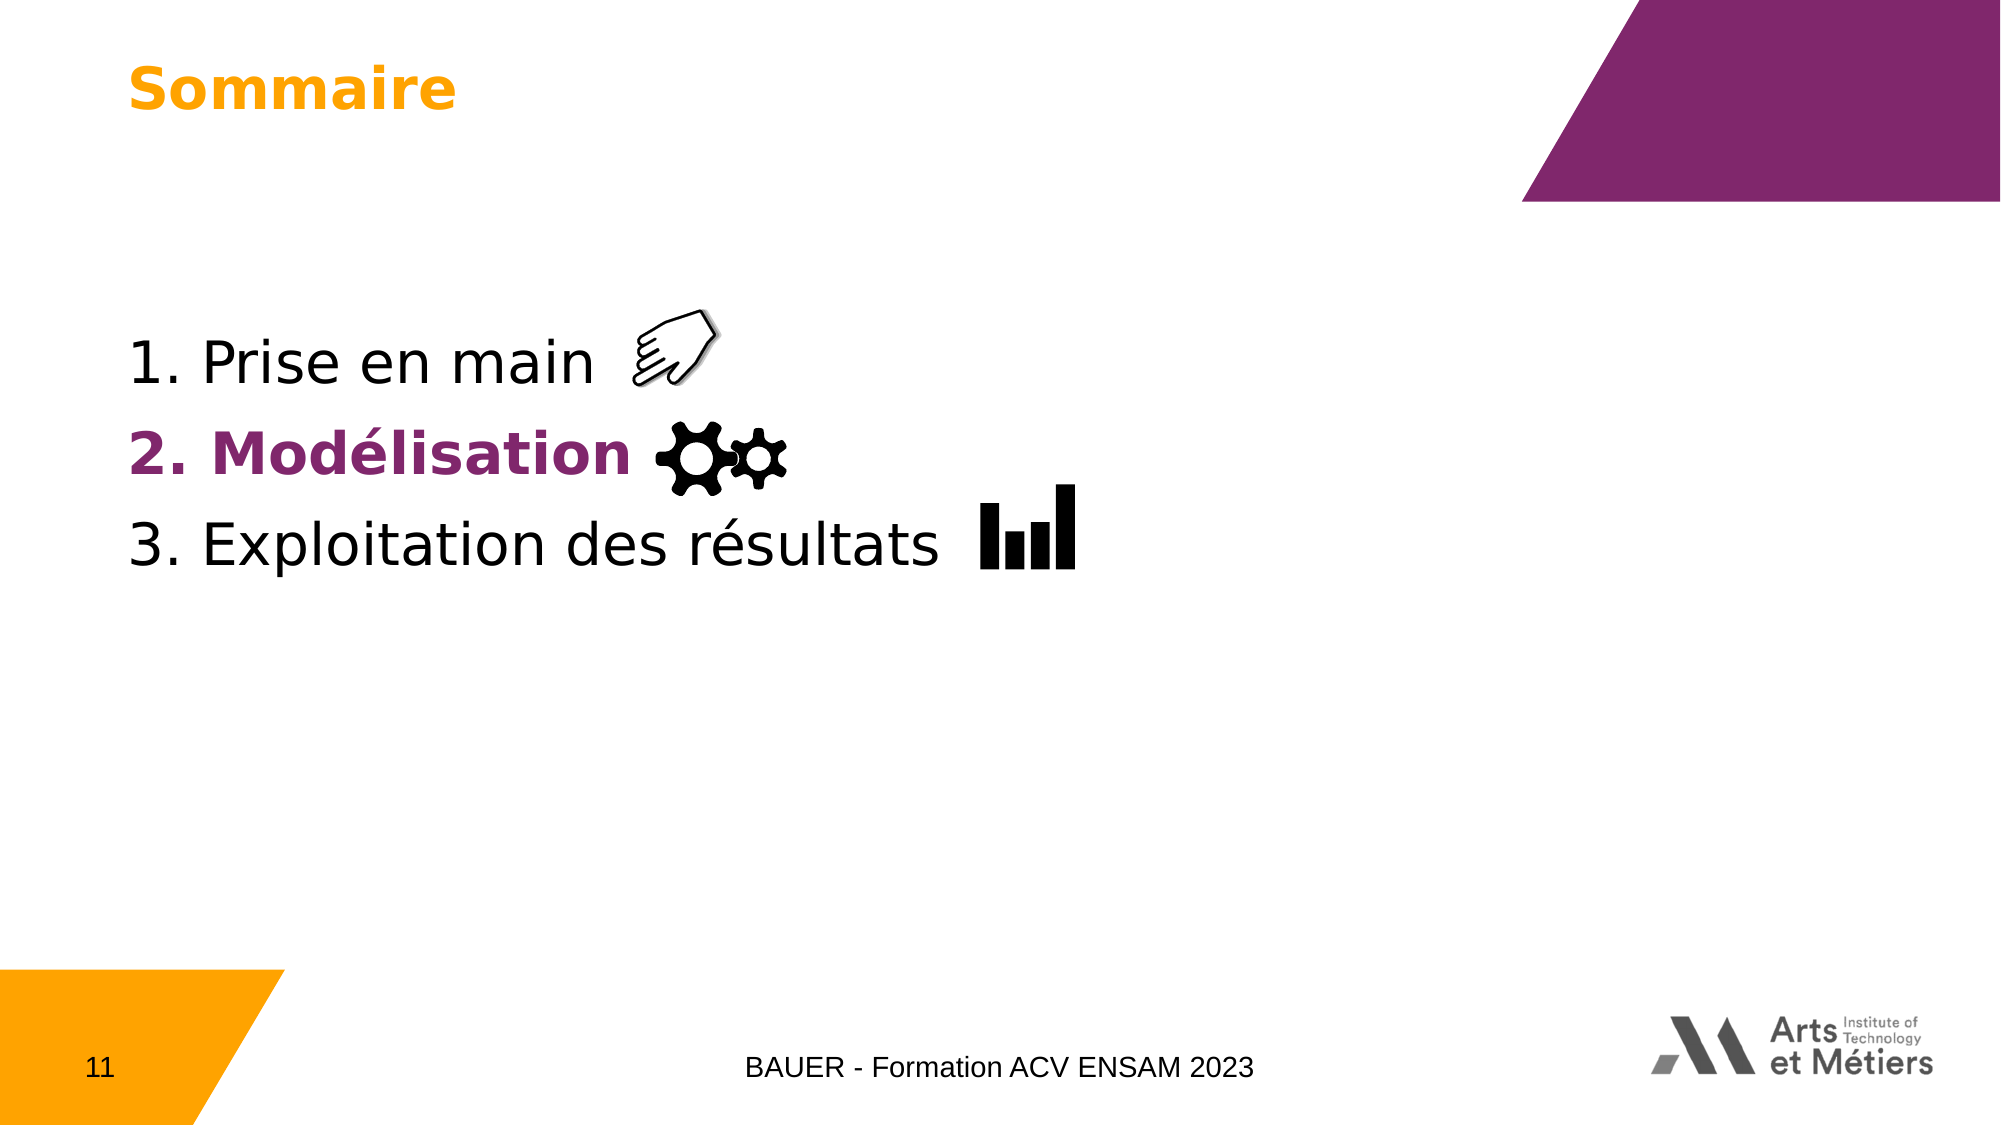

# Sommaire
 Prise en main
 Modélisation
 Exploitation des résultats